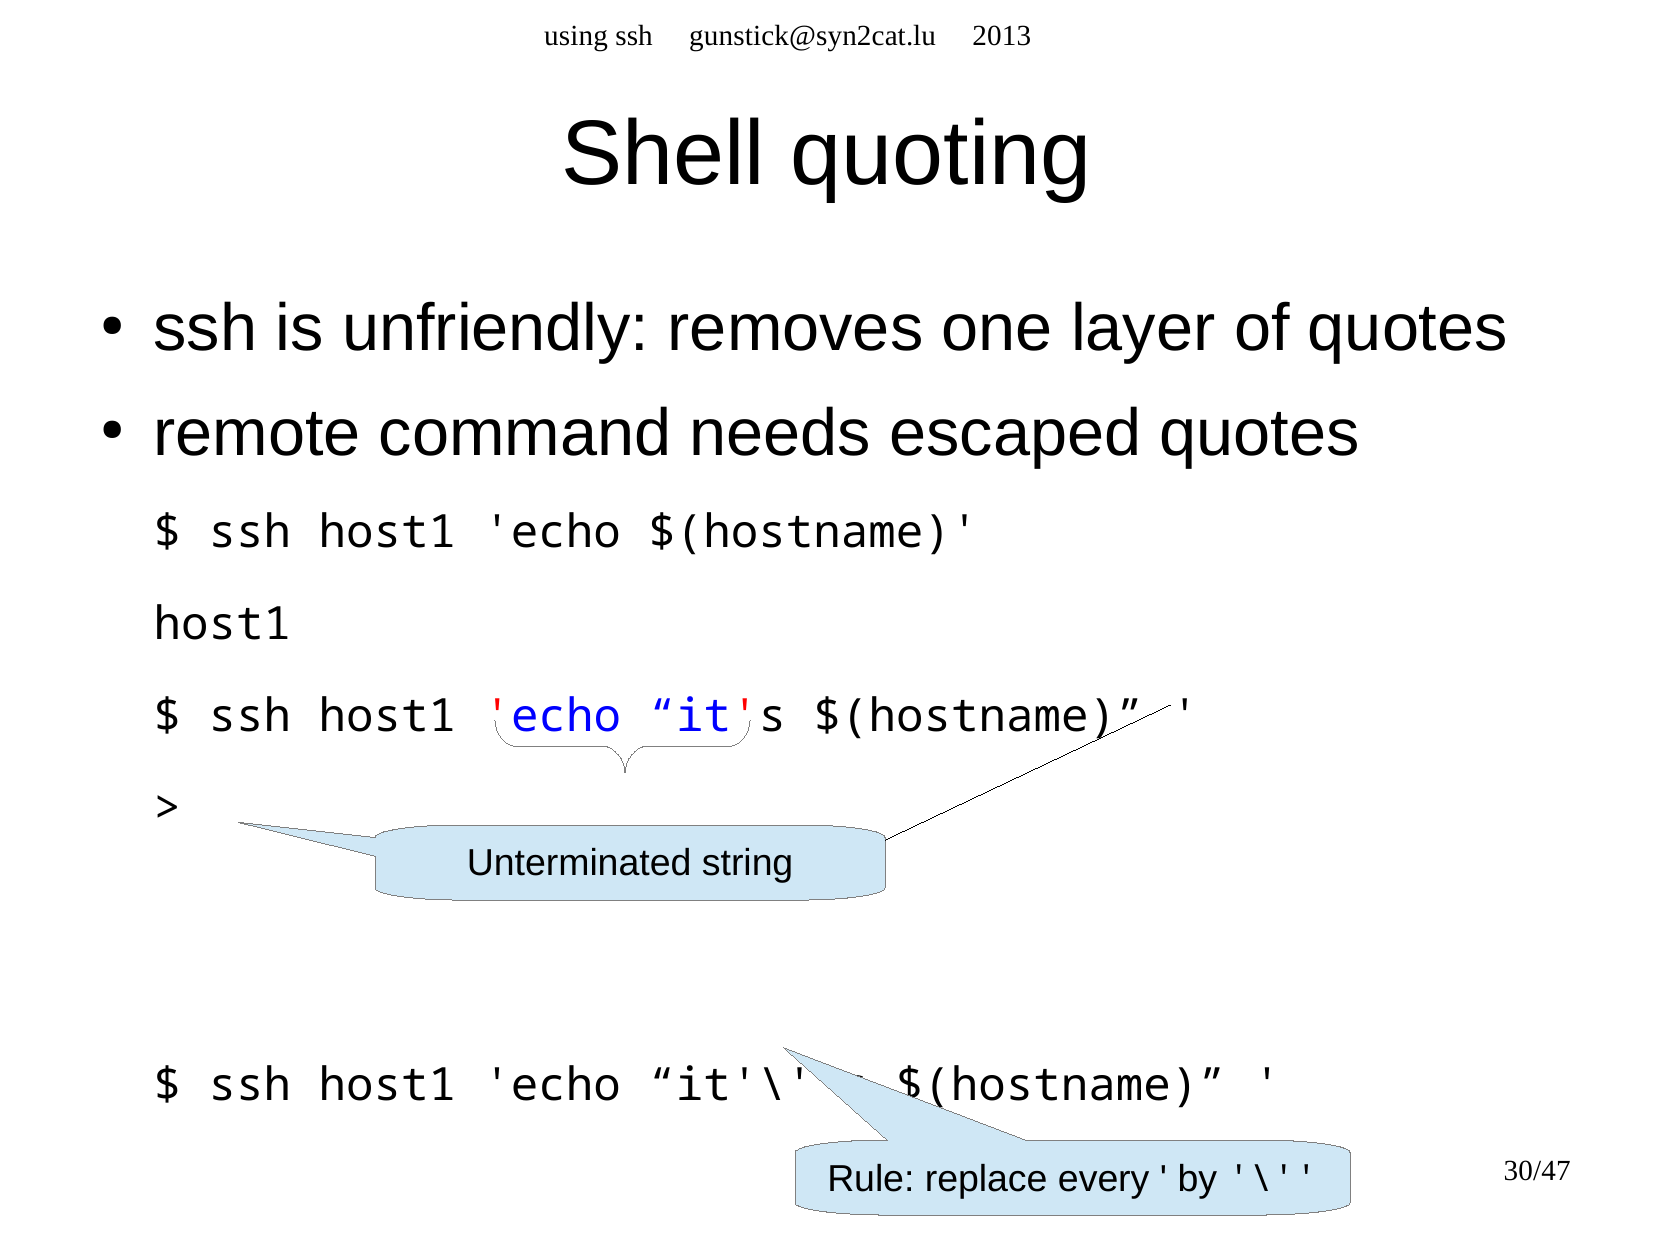

using ssh gunstick@syn2cat.lu 2013
# Shell quoting
ssh is unfriendly: removes one layer of quotes
remote command needs escaped quotes
$ ssh host1 'echo $(hostname)'
host1
$ ssh host1 'echo “it's $(hostname)” '
>
$ ssh host1 'echo “it'\''s $(hostname)” '
Unterminated string
Rule: replace every ' by '\''
30